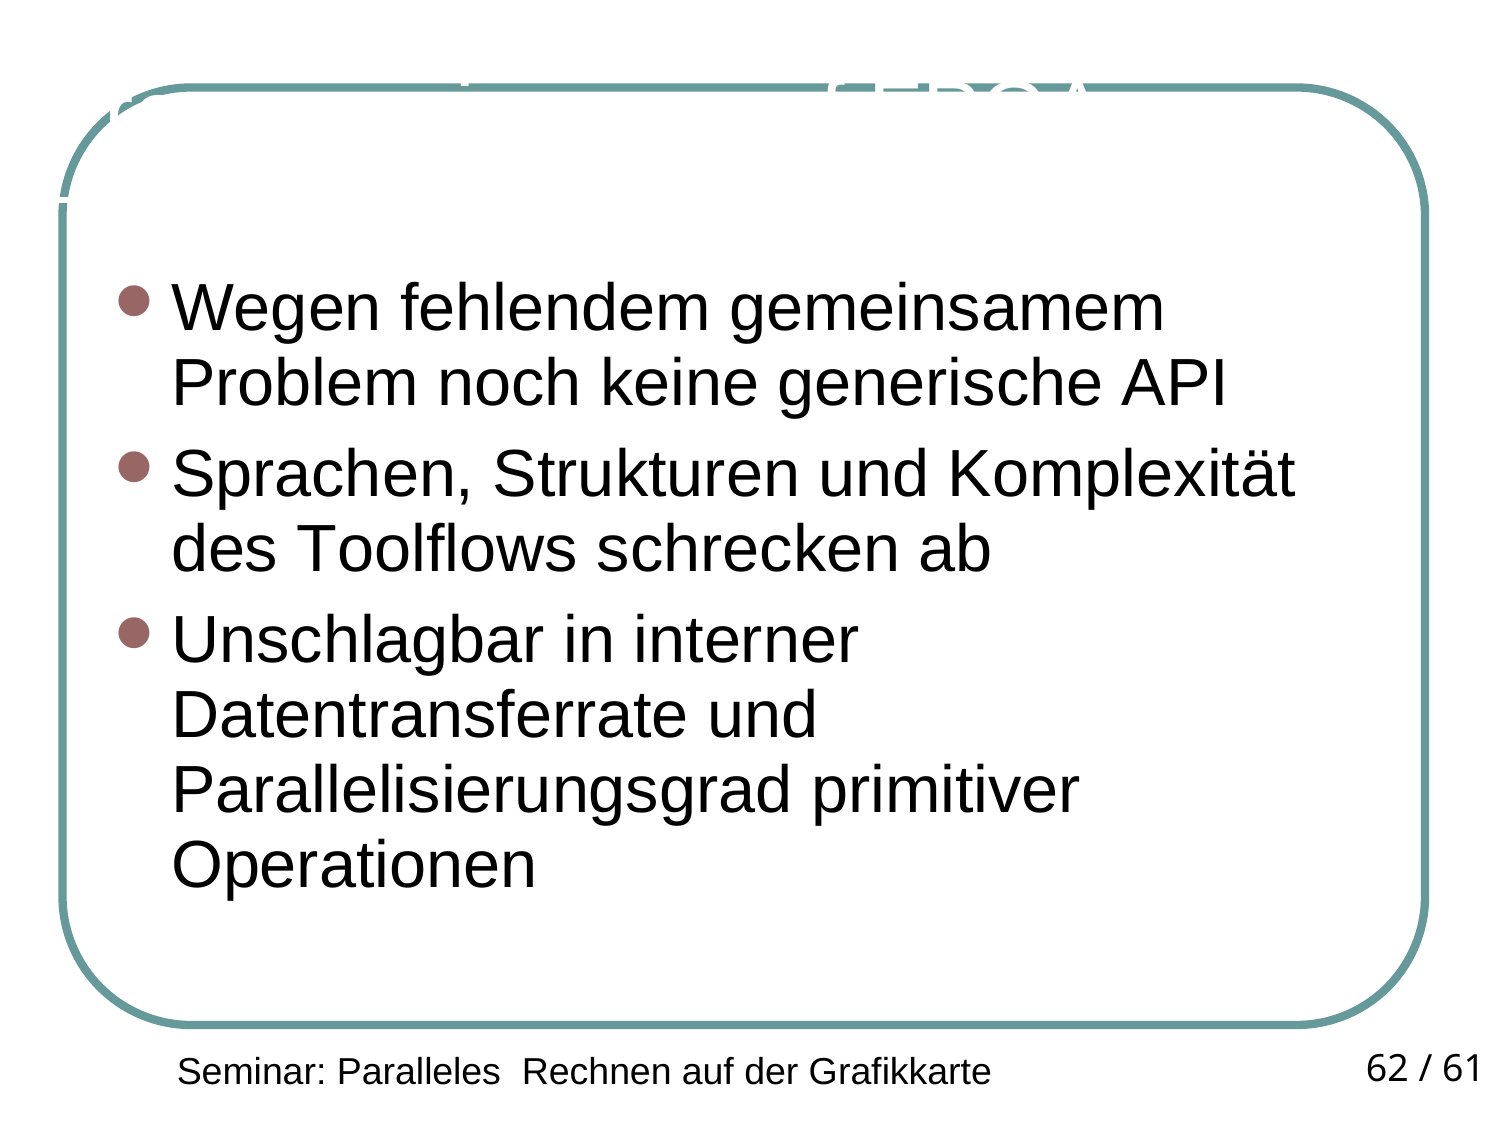

# Programmierung auf FPGAs
Wegen fehlendem gemeinsamem Problem noch keine generische API
Sprachen, Strukturen und Komplexität des Toolflows schrecken ab
Unschlagbar in interner Datentransferrate und Parallelisierungsgrad primitiver Operationen
Seminar: Paralleles Rechnen auf der Grafikkarte
62